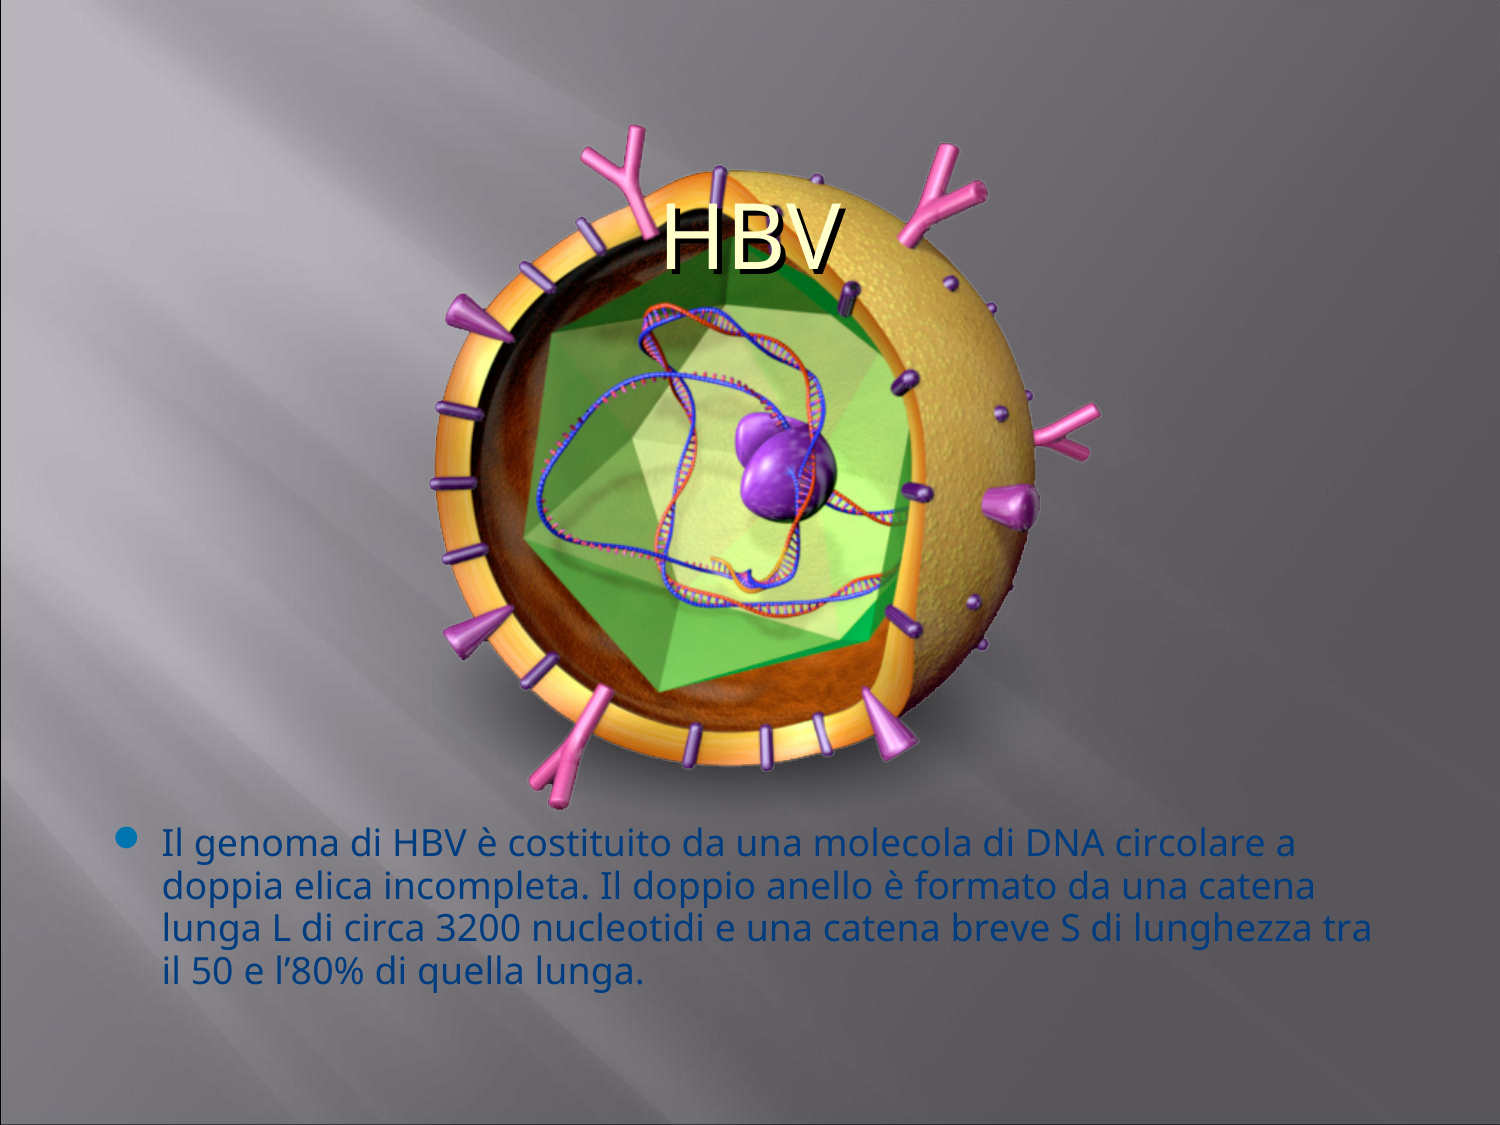

HBV
Il genoma di HBV è costituito da una molecola di DNA circolare a doppia elica incompleta. Il doppio anello è formato da una catena lunga L di circa 3200 nucleotidi e una catena breve S di lunghezza tra il 50 e l’80% di quella lunga.